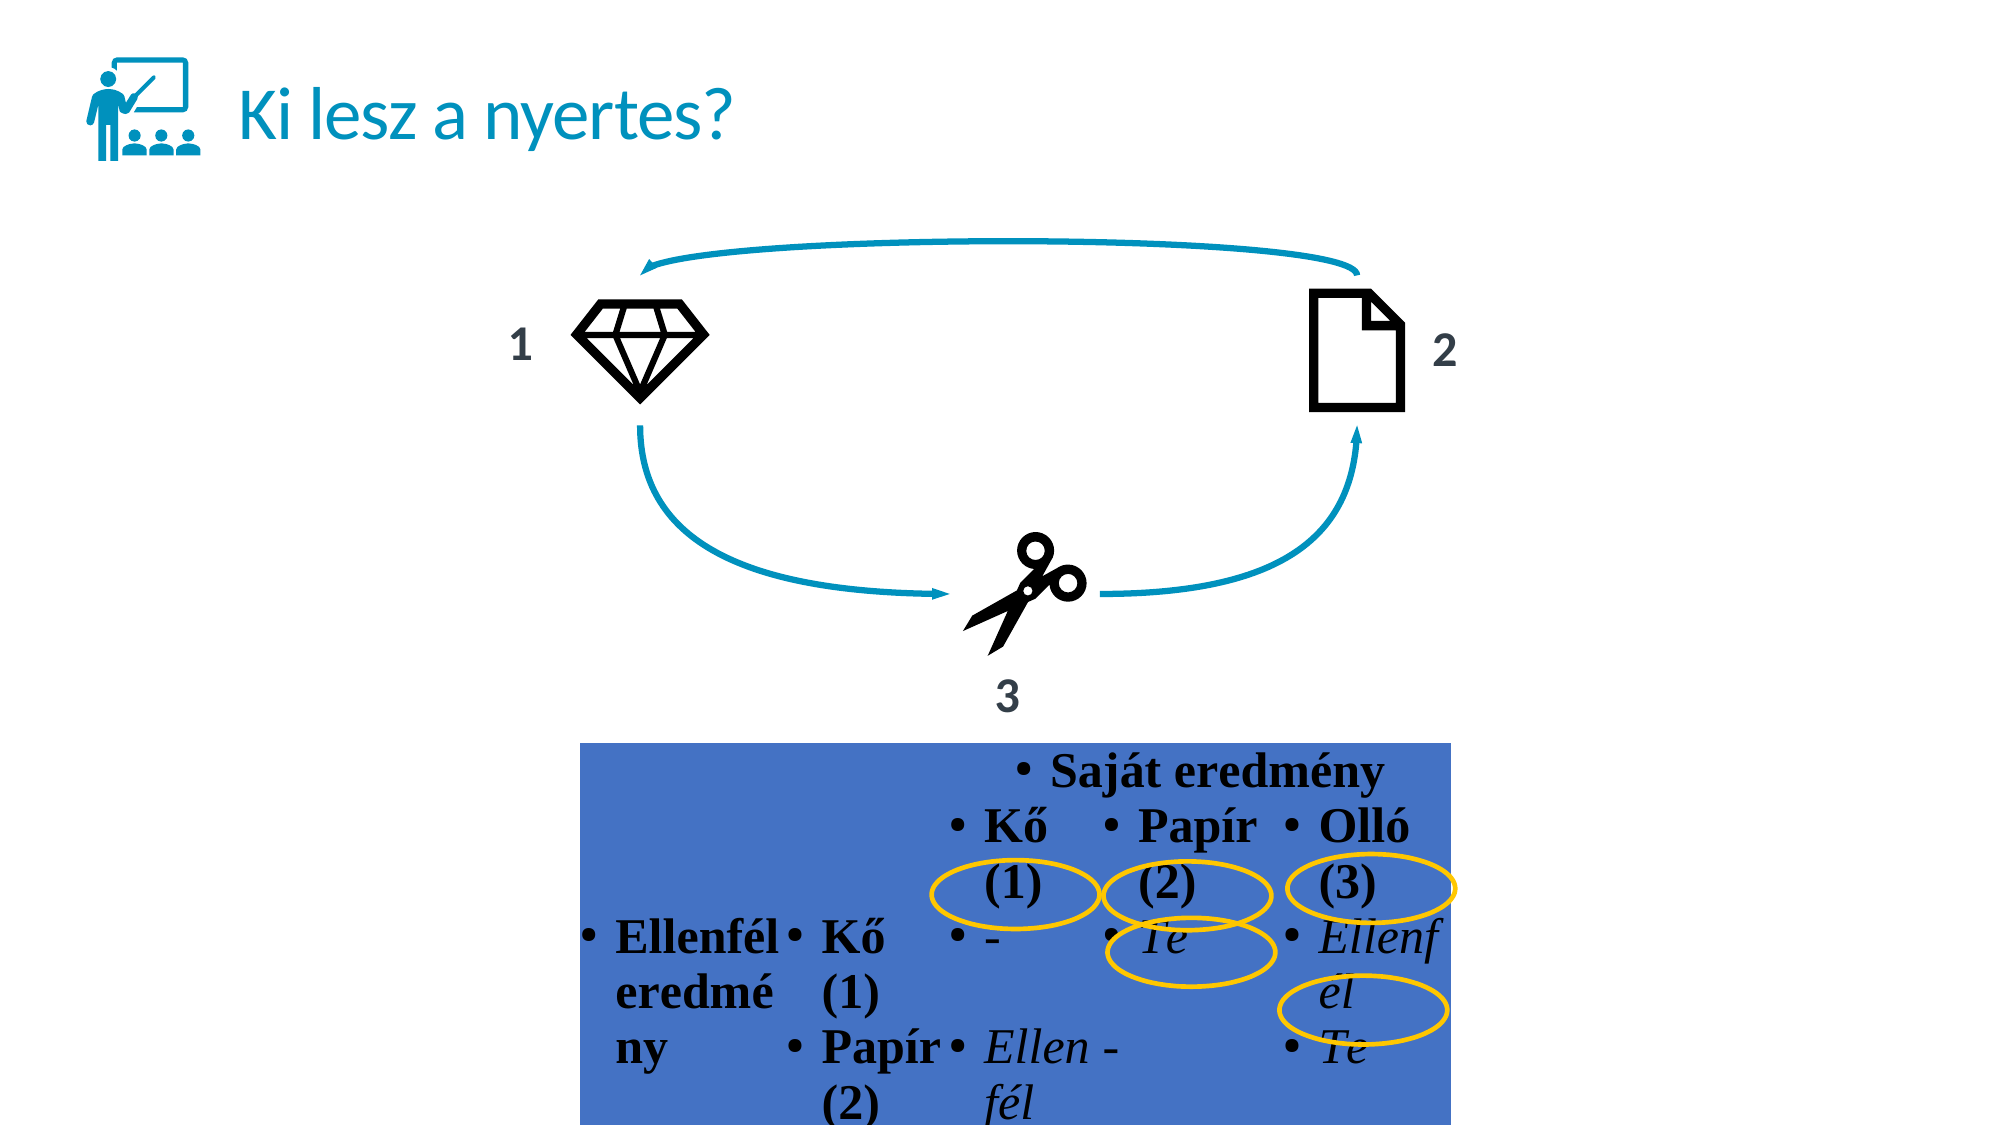

# Ki lesz a nyertes?
1
2
3
| | | Saját eredmény | | |
| --- | --- | --- | --- | --- |
| | | Kő (1) | Papír (2) | Olló (3) |
| Ellenfél eredmény | Kő (1) | - | Te | Ellenfél |
| | Papír (2) | Ellenfél | - | Te |
| | Olló (3) | Te | Ellenfél | - |